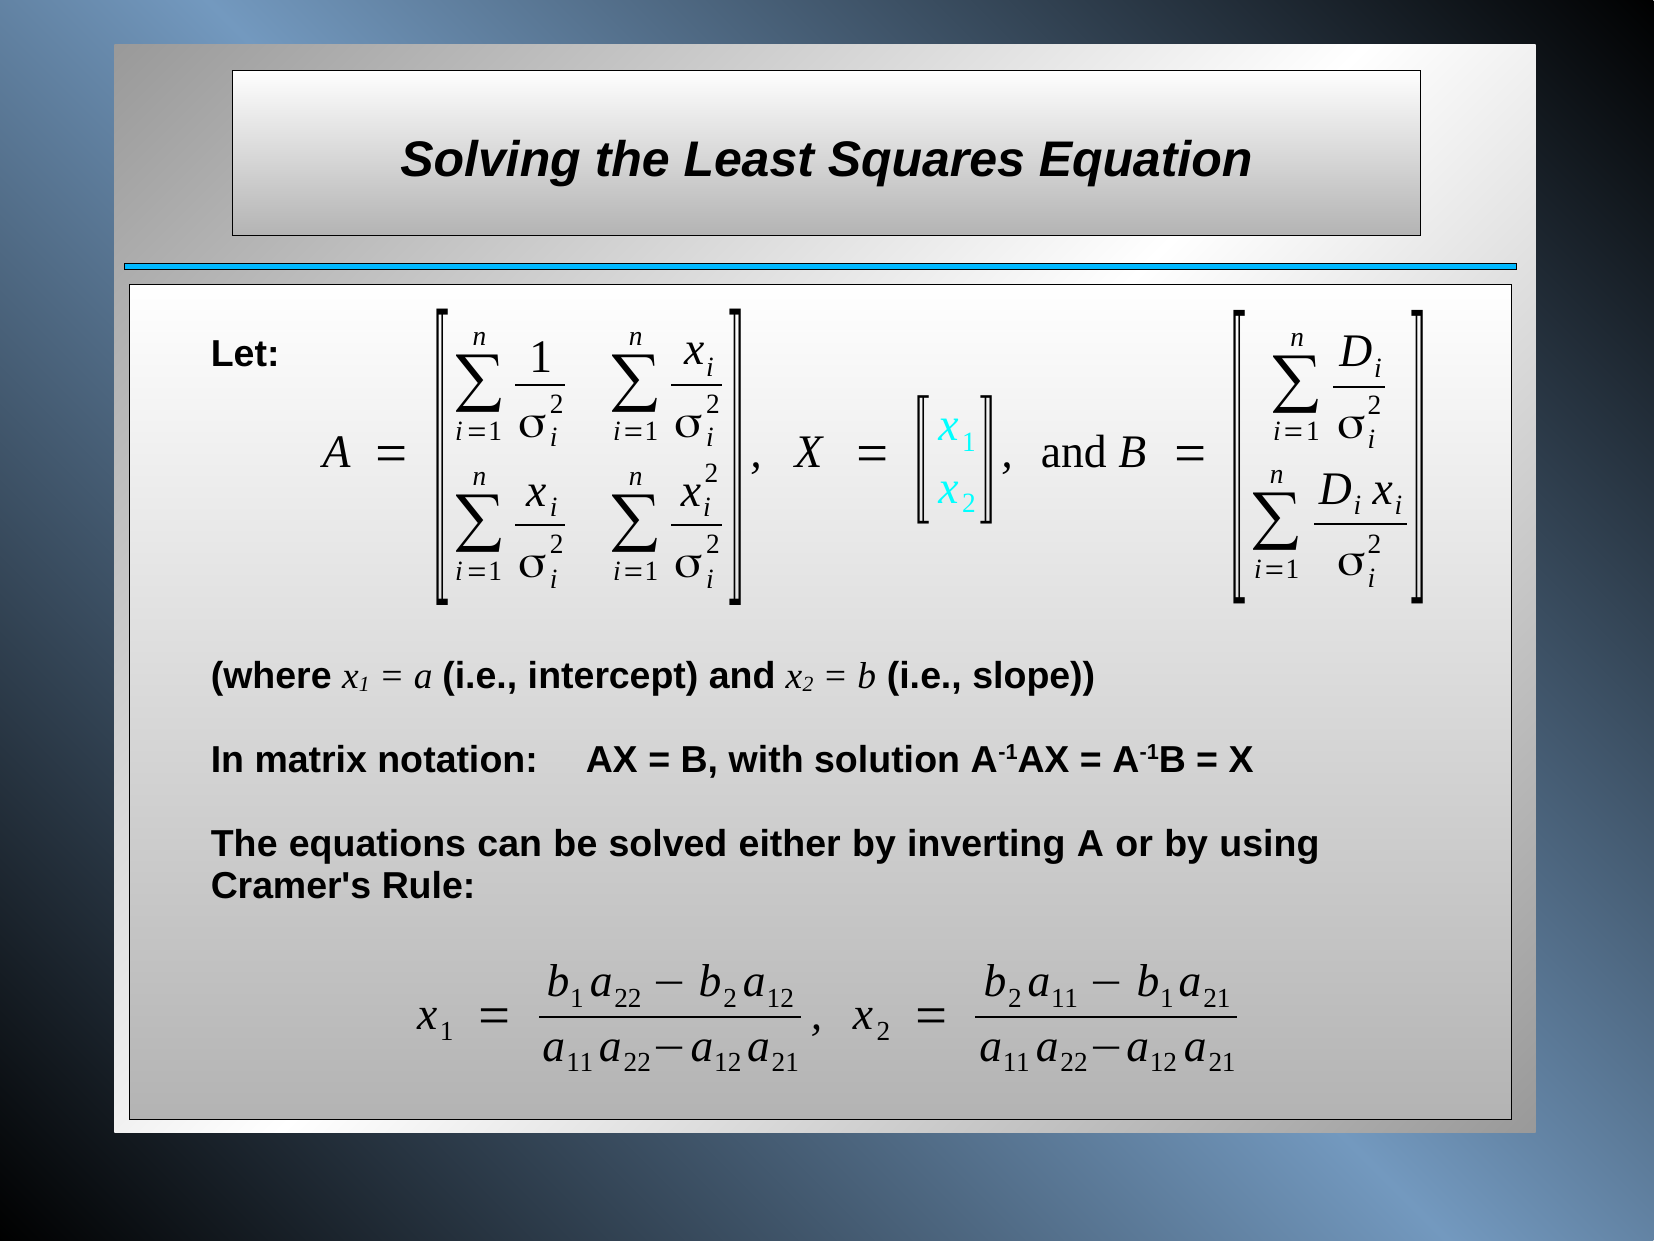

Solving the Least Squares Equation
Let:
(where x1 = a (i.e., intercept) and x2 = b (i.e., slope))
In matrix notation:	AX = B, with solution A-1AX = A-1B = X
The equations can be solved either by inverting A or by using Cramer's Rule: